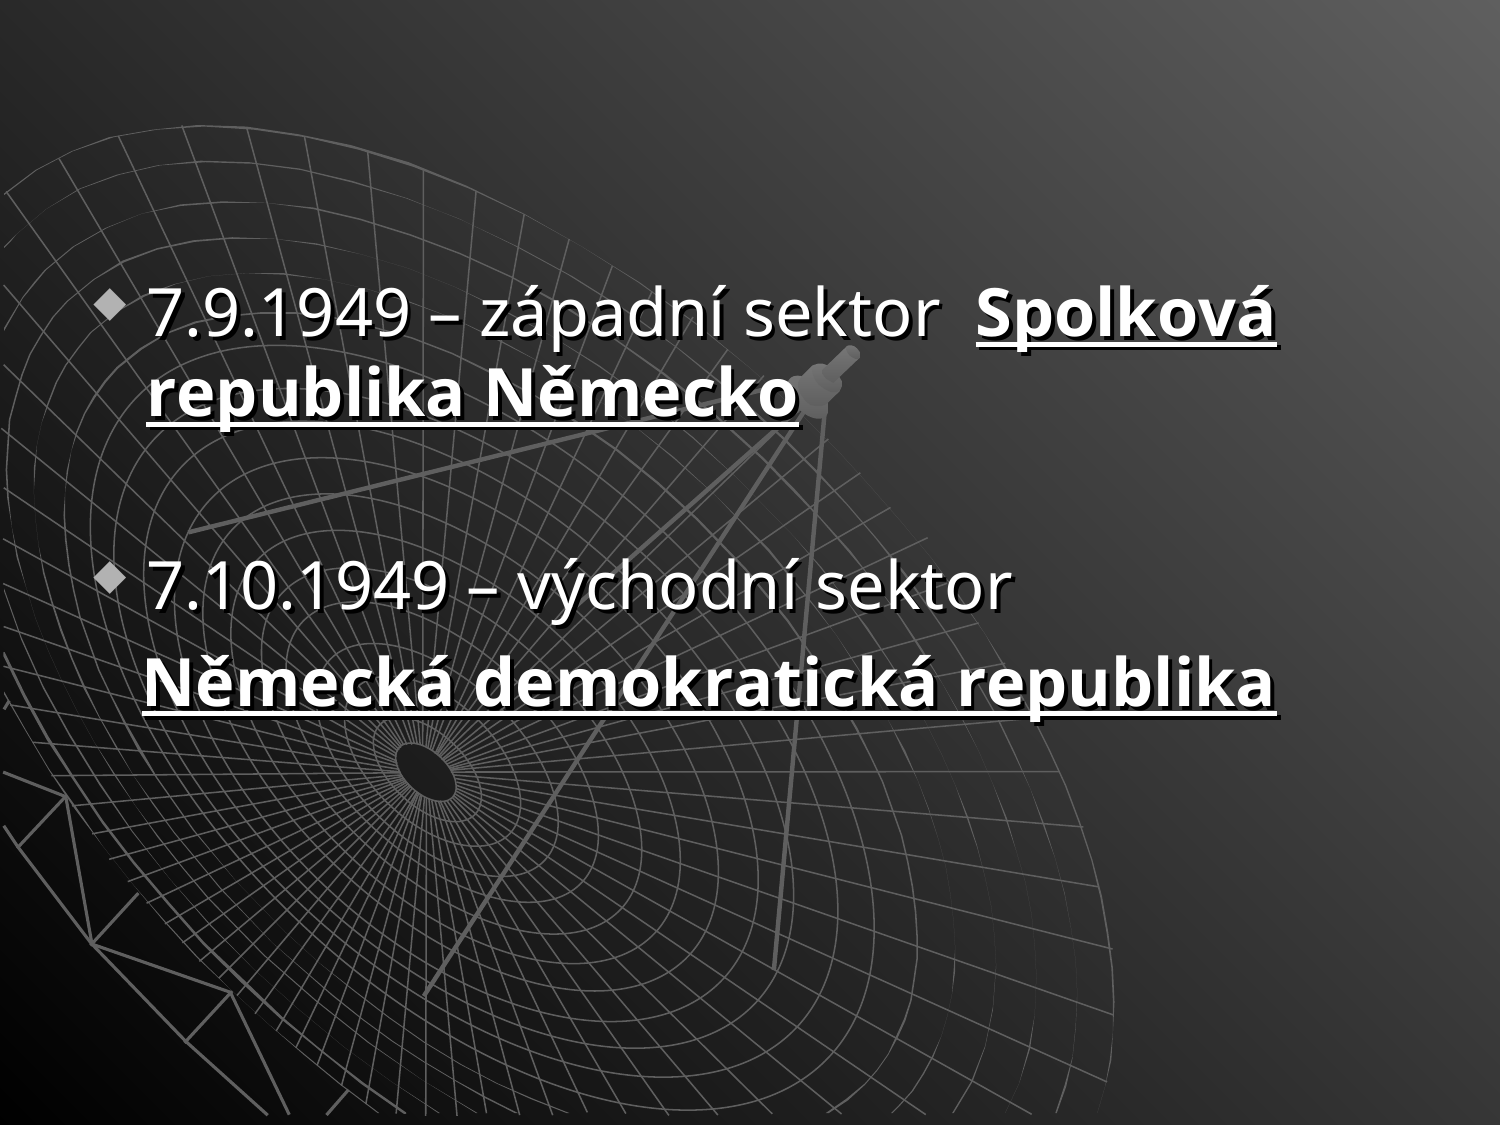

#
7.9.1949 – západní sektor Spolková republika Německo
7.10.1949 – východní sektor
 Německá demokratická republika